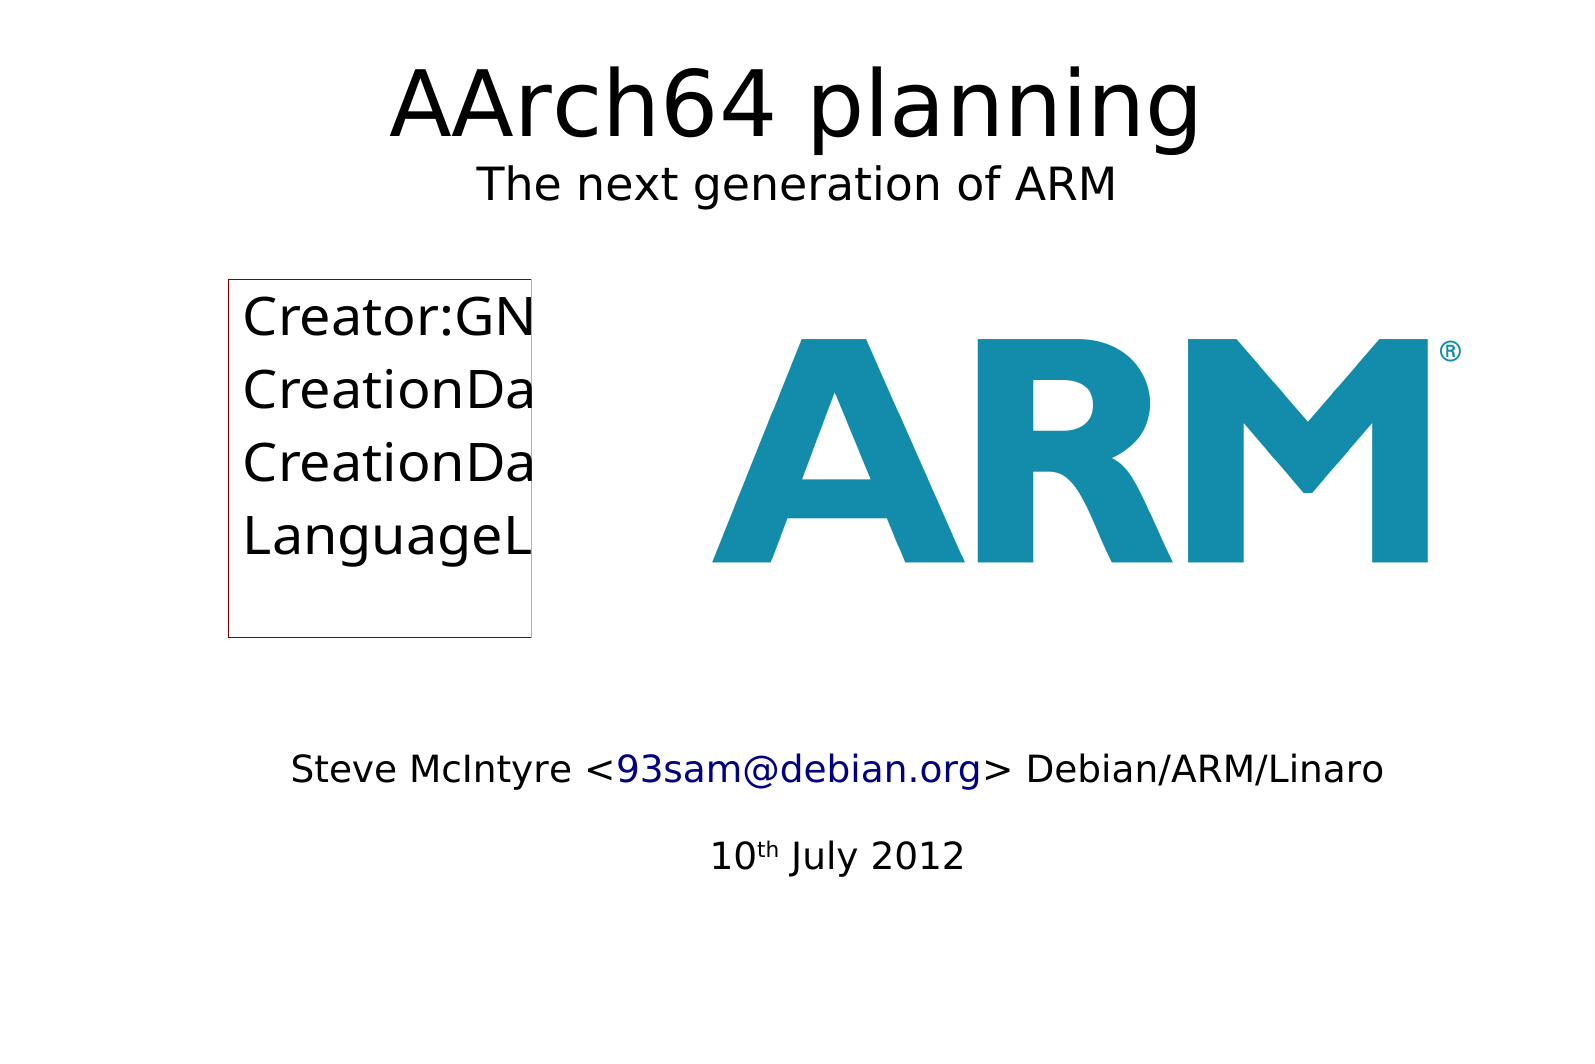

# AArch64 planning The next generation of ARM
Steve McIntyre <93sam@debian.org> Debian/ARM/Linaro
10th July 2012
1